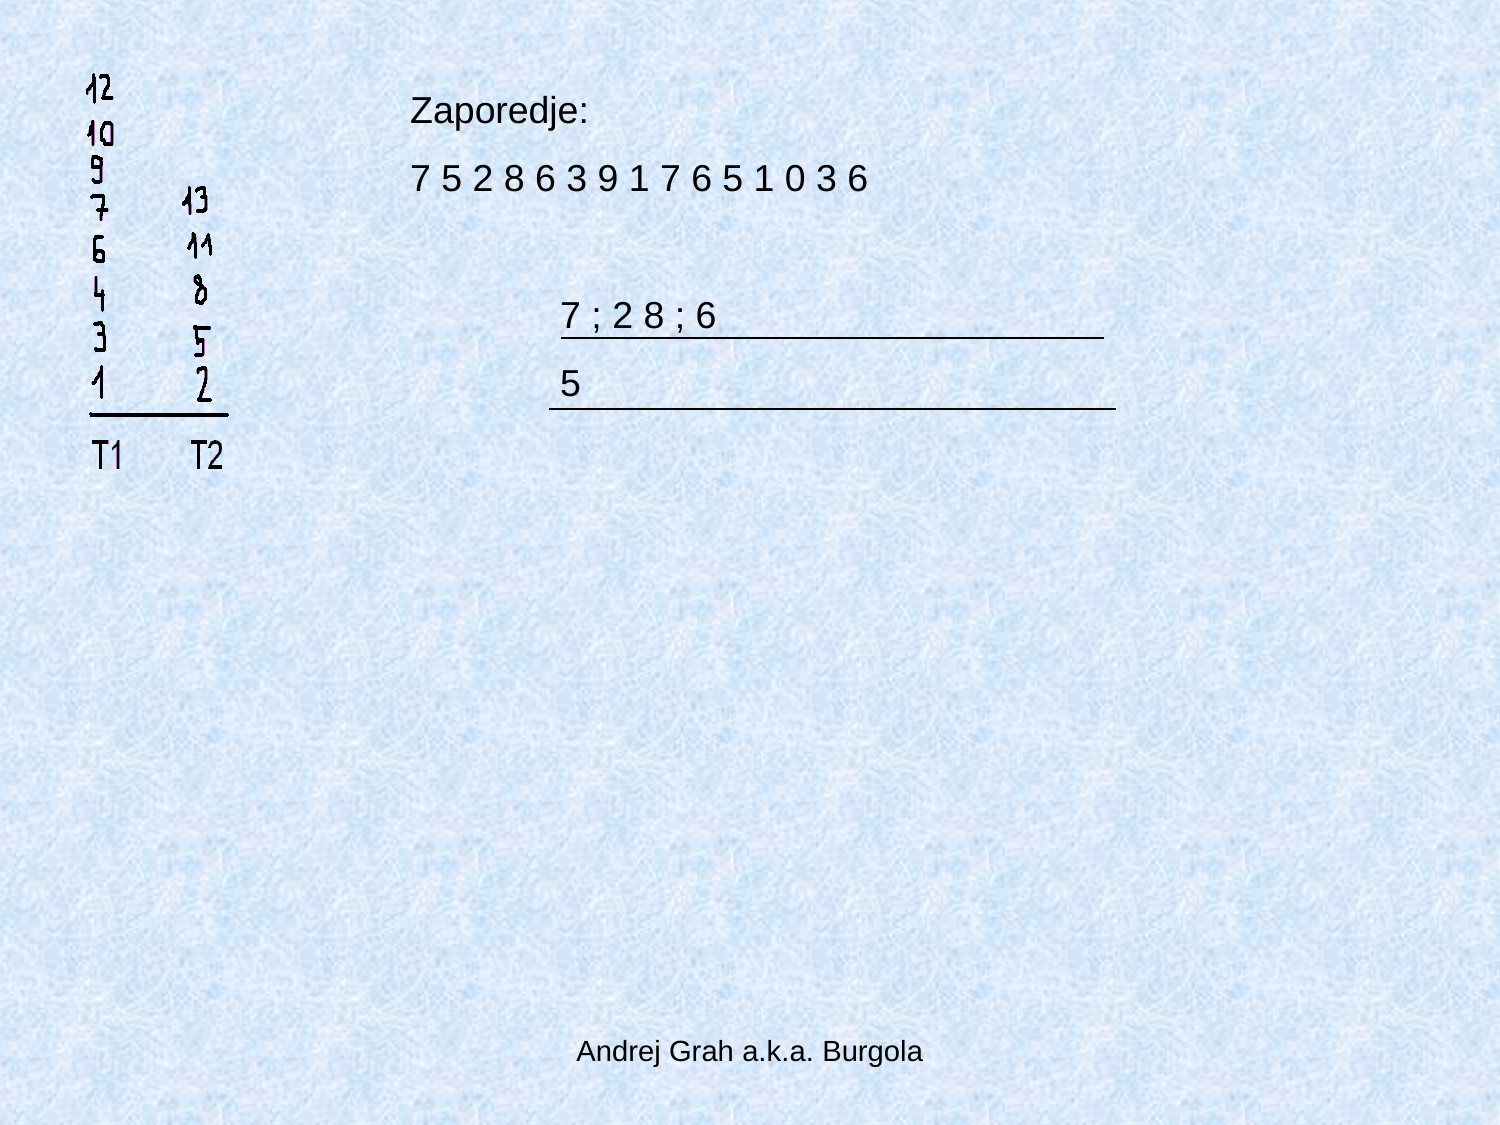

Zaporedje:
7 5 2 8 6 3 9 1 7 6 5 1 0 3 6
	7 ; 2 8 ; 6
	5
Andrej Grah a.k.a. Burgola